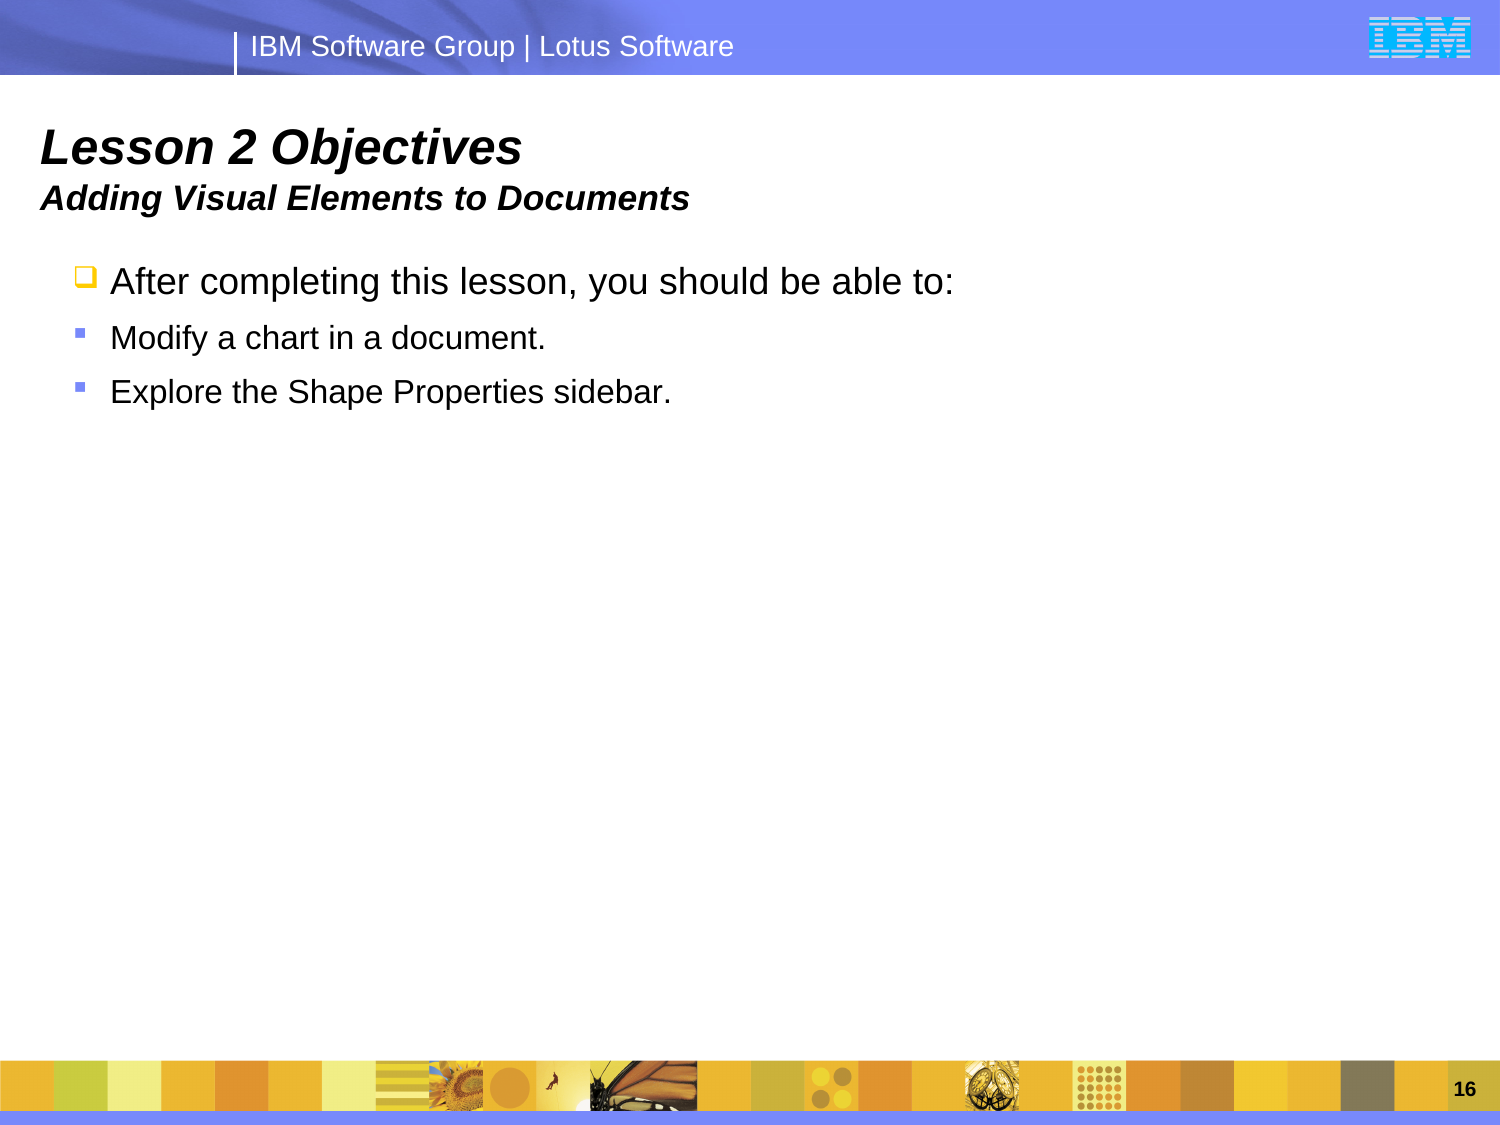

# Lesson 2 Objectives Adding Visual Elements to Documents
After completing this lesson, you should be able to:
Modify a chart in a document.
Explore the Shape Properties sidebar.
16